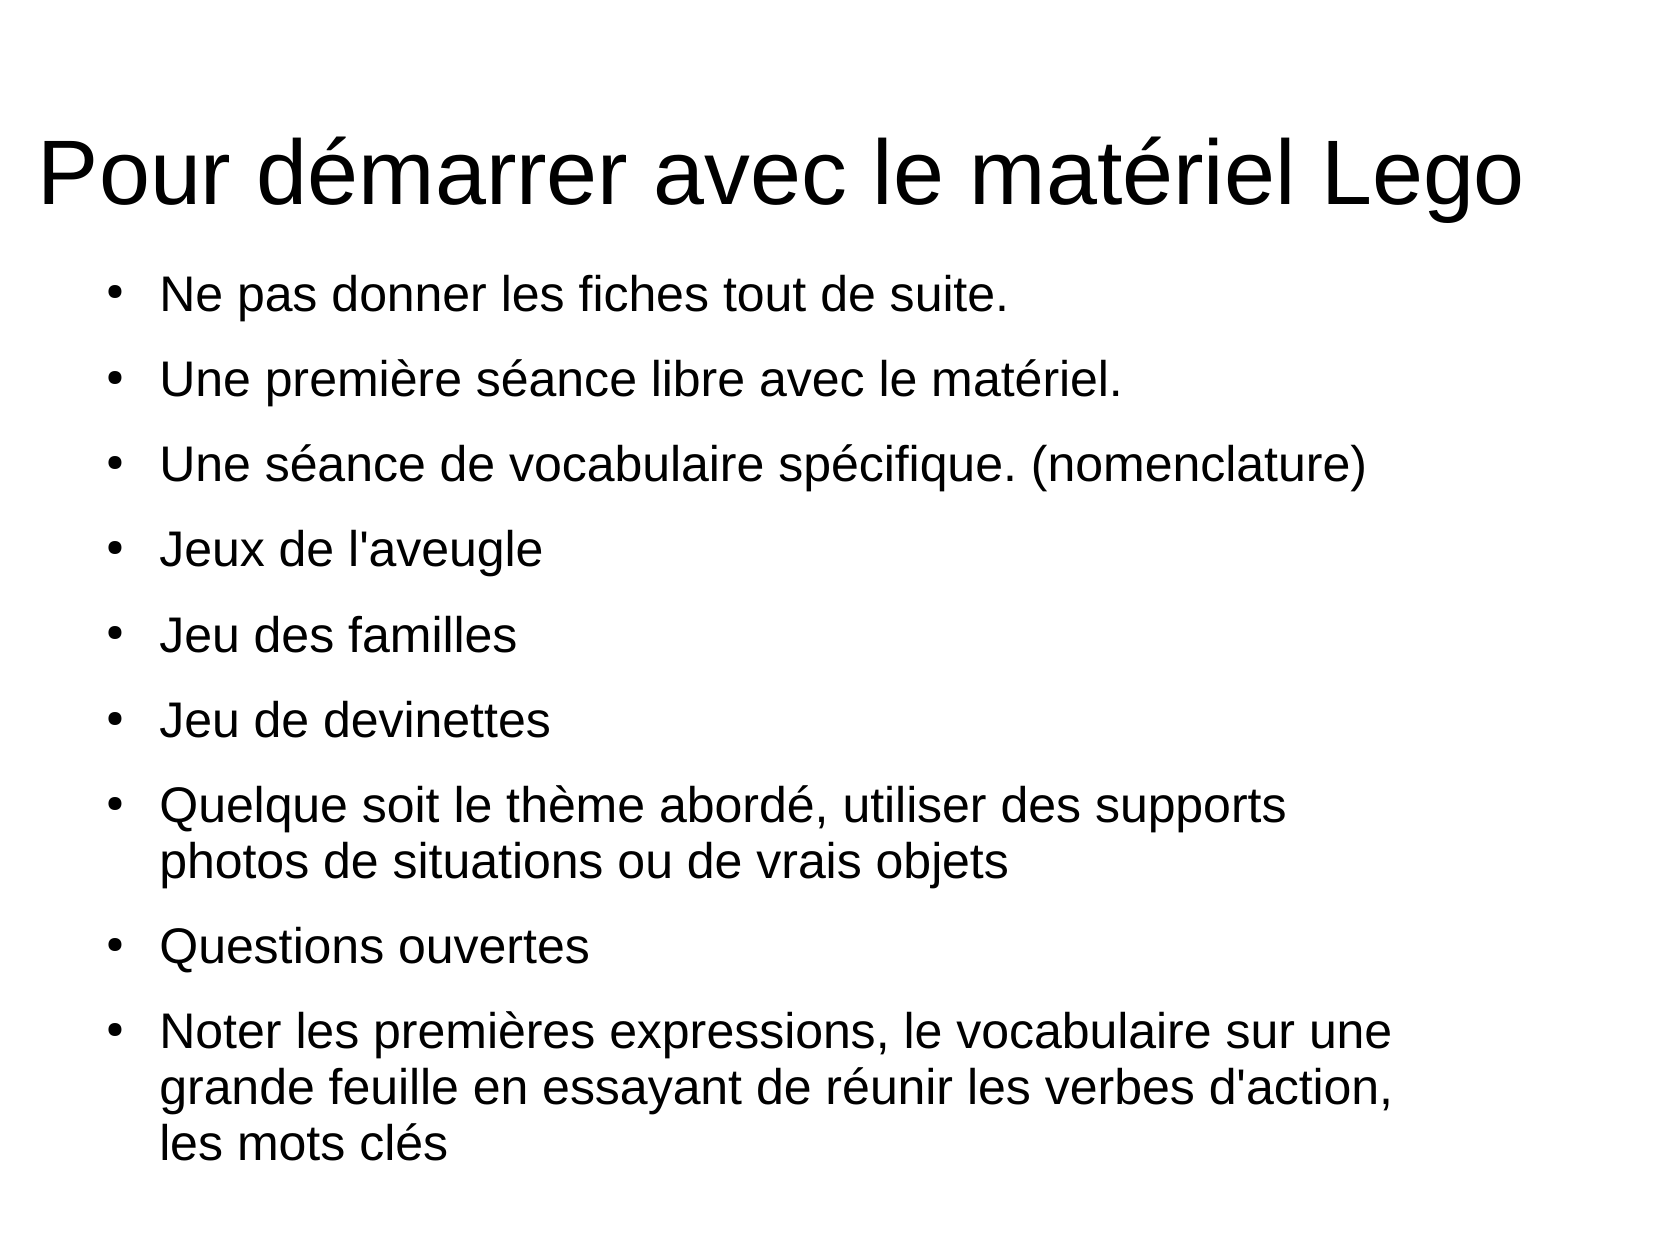

# Pour démarrer avec le matériel Lego
Ne pas donner les fiches tout de suite.
Une première séance libre avec le matériel.
Une séance de vocabulaire spécifique. (nomenclature)
Jeux de l'aveugle
Jeu des familles
Jeu de devinettes
Quelque soit le thème abordé, utiliser des supports photos de situations ou de vrais objets
Questions ouvertes
Noter les premières expressions, le vocabulaire sur une grande feuille en essayant de réunir les verbes d'action, les mots clés